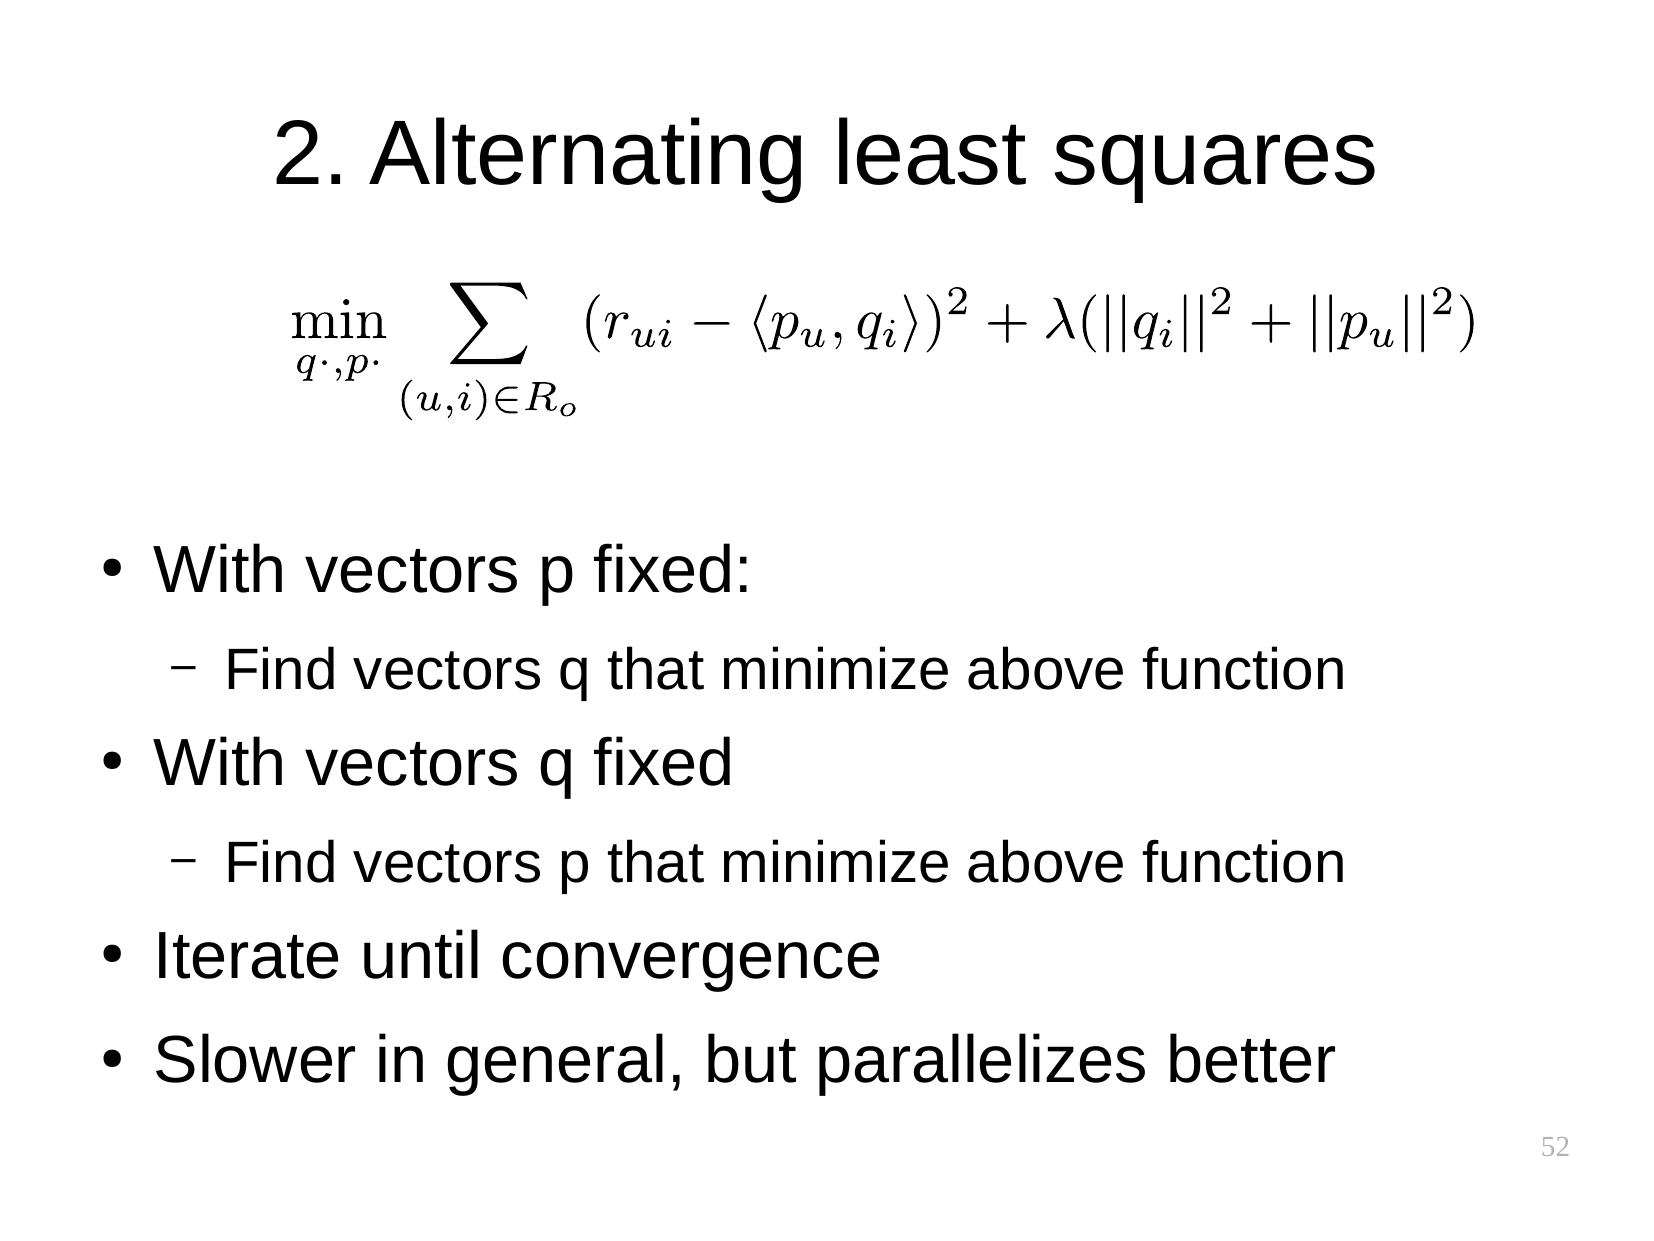

# 2. Alternating least squares
With vectors p fixed:
Find vectors q that minimize above function
With vectors q fixed
Find vectors p that minimize above function
Iterate until convergence
Slower in general, but parallelizes better
52